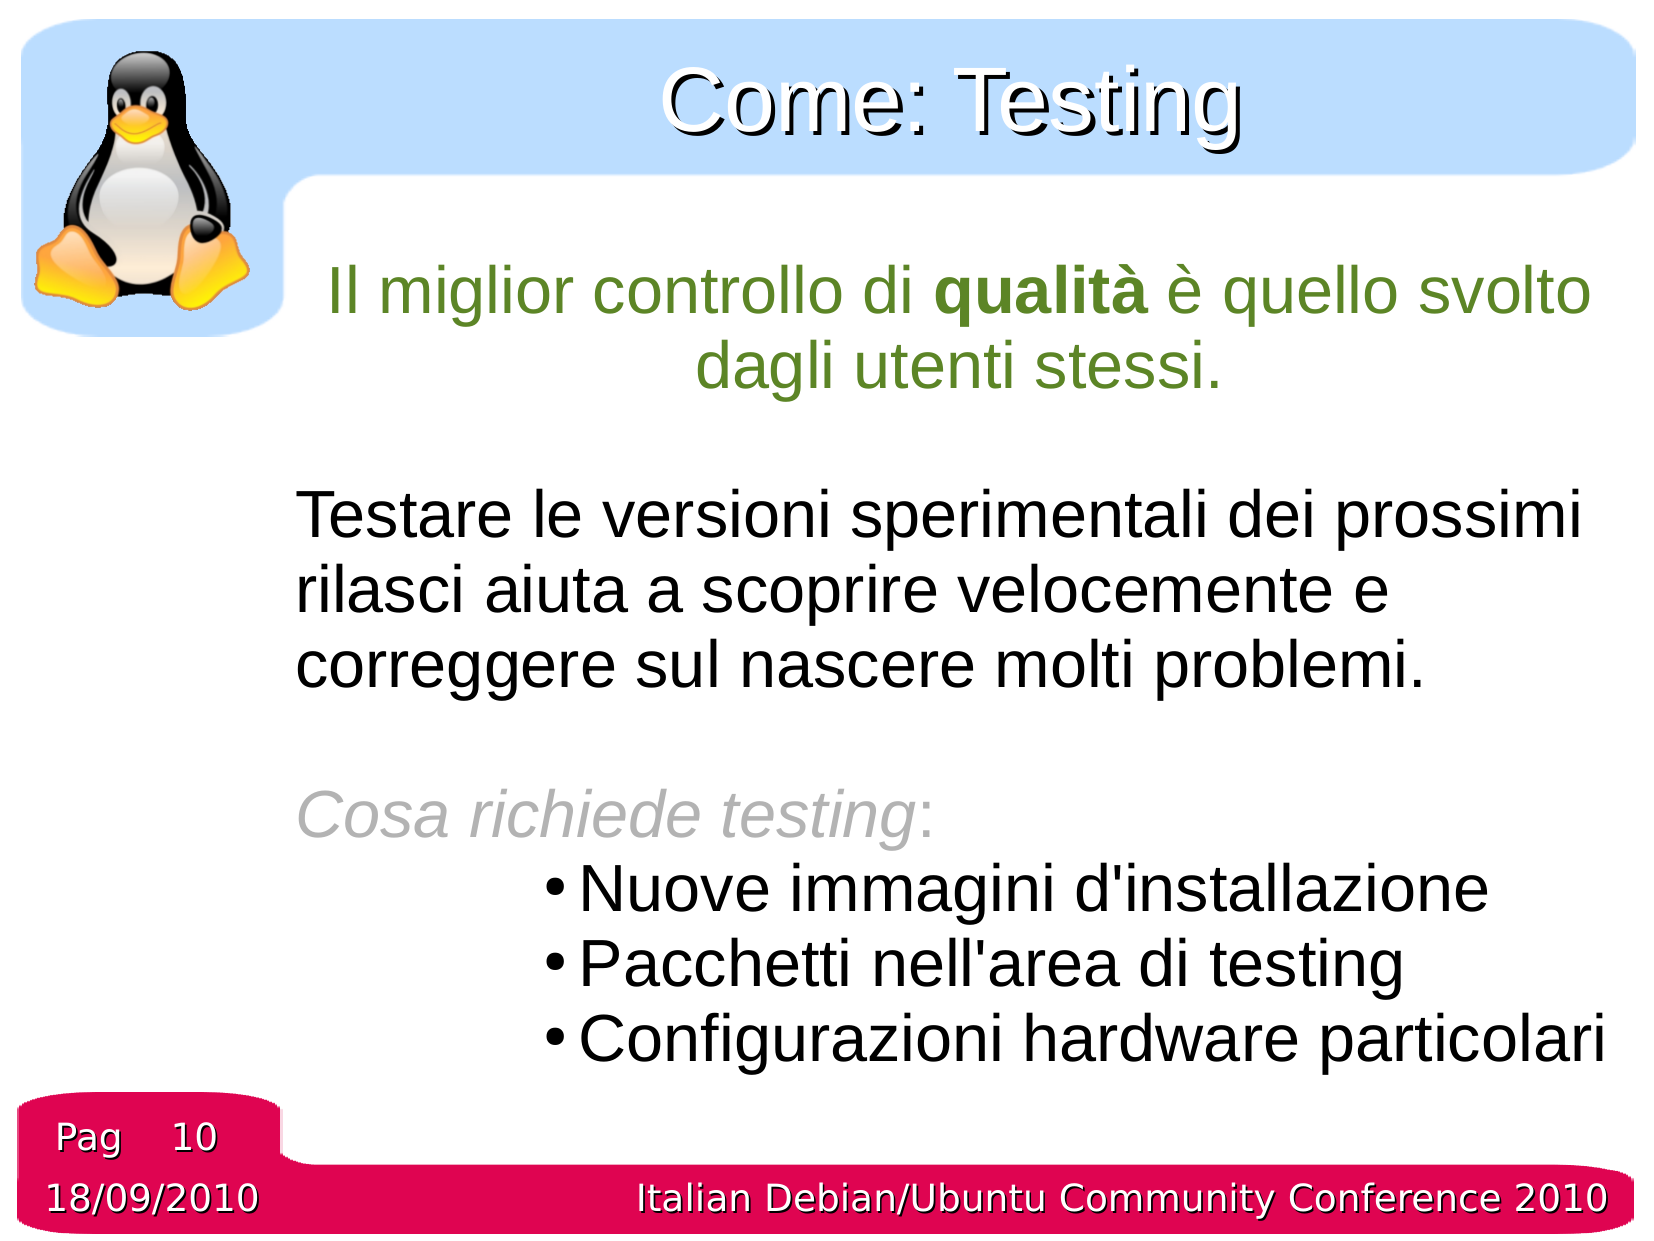

# Come: Testing
Il miglior controllo di qualità è quello svolto dagli utenti stessi.
Testare le versioni sperimentali dei prossimi rilasci aiuta a scoprire velocemente e correggere sul nascere molti problemi.
Cosa richiede testing:
Nuove immagini d'installazione
Pacchetti nell'area di testing
Configurazioni hardware particolari
Pag
Italian Debian/Ubuntu Community Conference 2010
18/09/2010